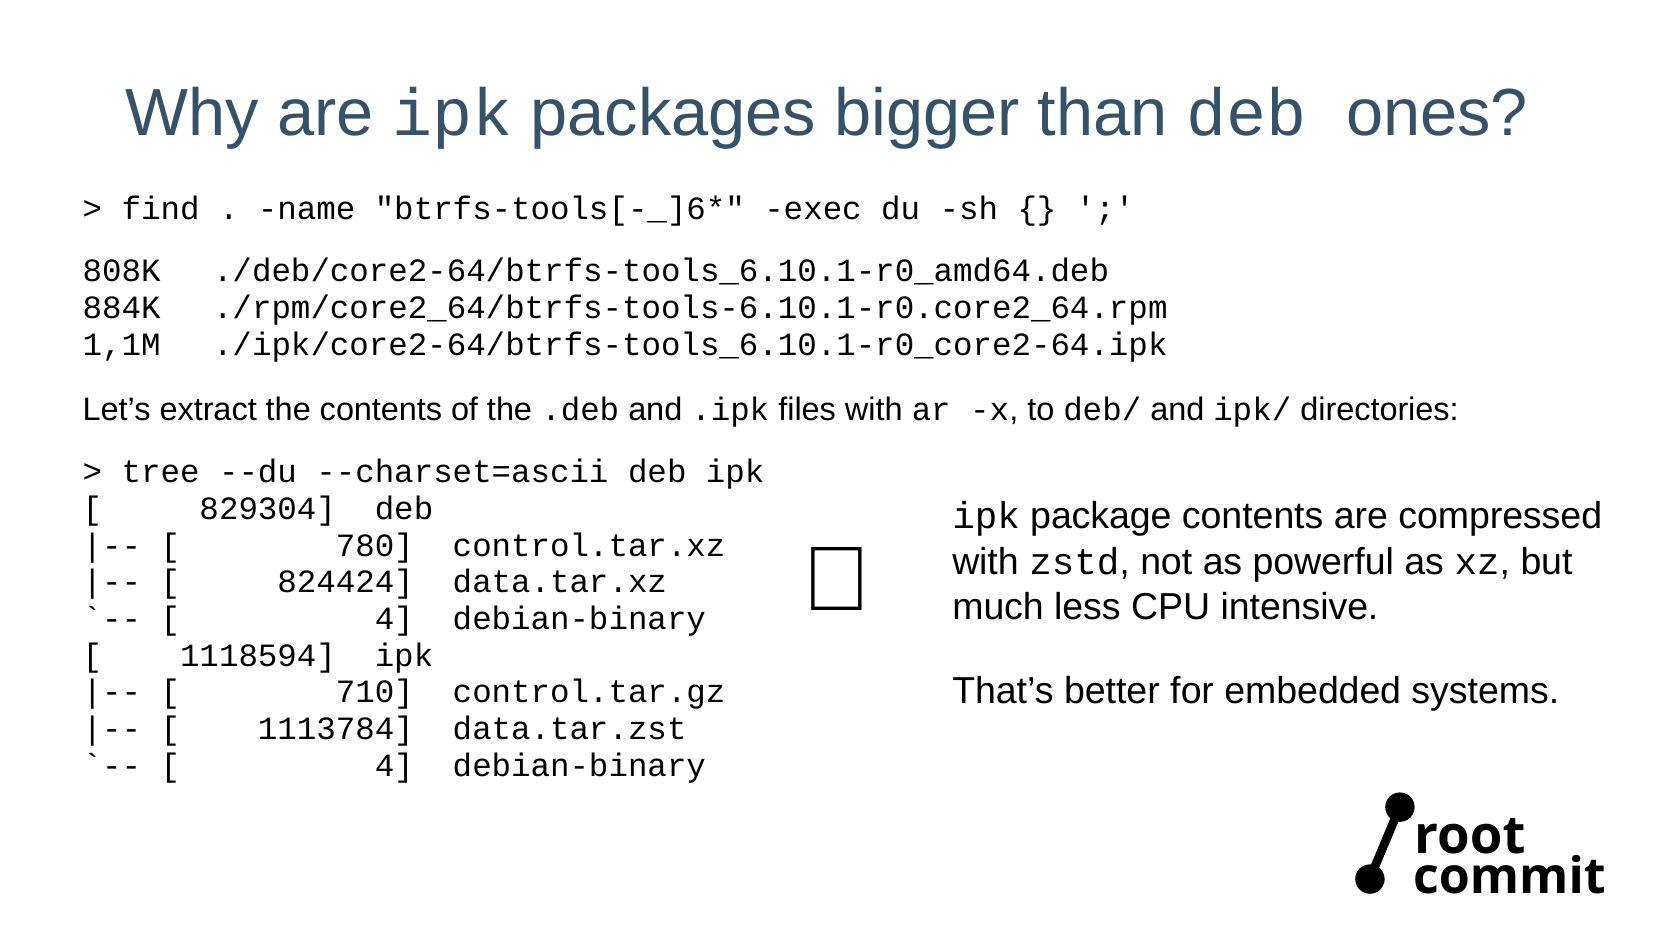

# Why are ipk packages bigger than deb ones?
> find . -name "btrfs-tools[-_]6*" -exec du -sh {} ';'
808K	./deb/core2-64/btrfs-tools_6.10.1-r0_amd64.deb
884K	./rpm/core2_64/btrfs-tools-6.10.1-r0.core2_64.rpm
1,1M	./ipk/core2-64/btrfs-tools_6.10.1-r0_core2-64.ipk
Let’s extract the contents of the .deb and .ipk files with ar -x, to deb/ and ipk/ directories:
> tree --du --charset=ascii deb ipk
[ 829304] deb
|-- [ 780] control.tar.xz
|-- [ 824424] data.tar.xz
`-- [ 4] debian-binary
[ 1118594] ipk
|-- [ 710] control.tar.gz
|-- [ 1113784] data.tar.zst
`-- [ 4] debian-binary
ipk package contents are compressed
with zstd, not as powerful as xz, but
much less CPU intensive.
That’s better for embedded systems.
💡